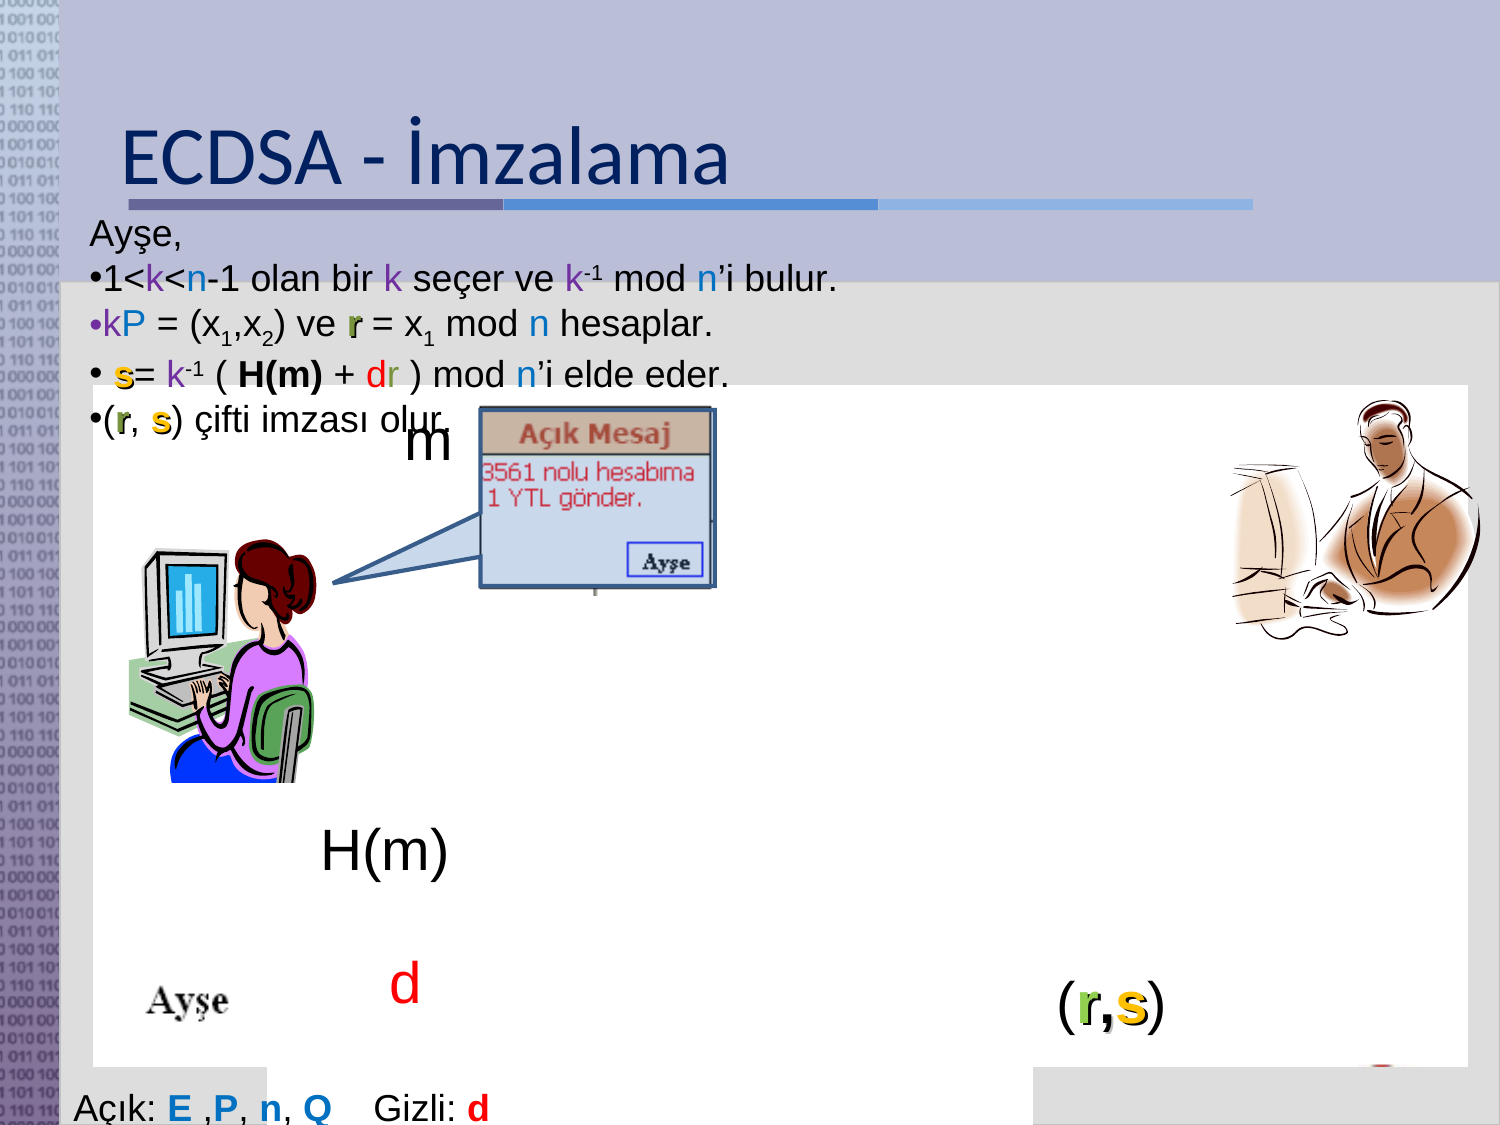

ECDSA - İmzalama
Ayşe,
1<k<n-1 olan bir k seçer ve k-1 mod n’i bulur.
kP = (x1,x2) ve r = x1 mod n hesaplar.
 s= k-1 ( H(m) + dr ) mod n’i elde eder.
(r, s) çifti imzası olur.
m
H(m)
d
(r,s)
Açık: E ,P, n, Q	Gizli: d